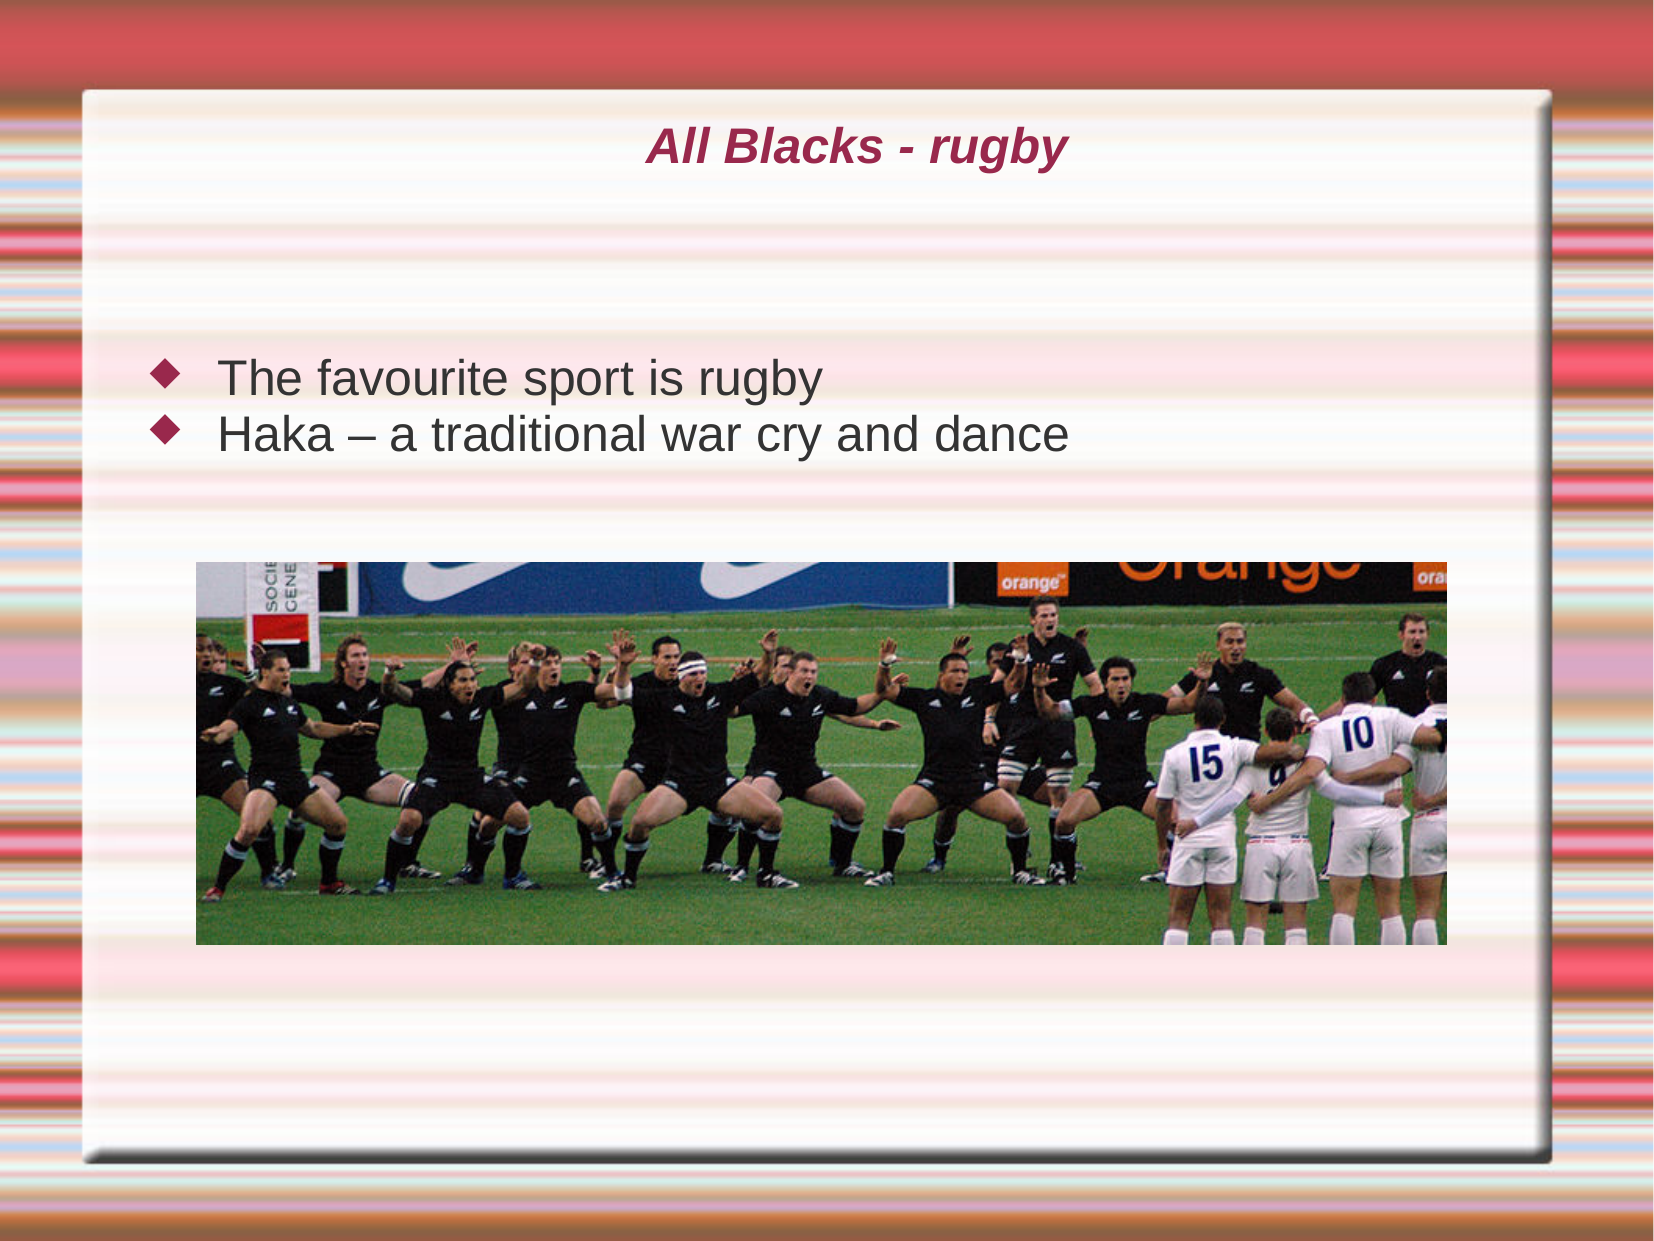

# All Blacks - rugby
The favourite sport is rugby
Haka – a traditional war cry and dance